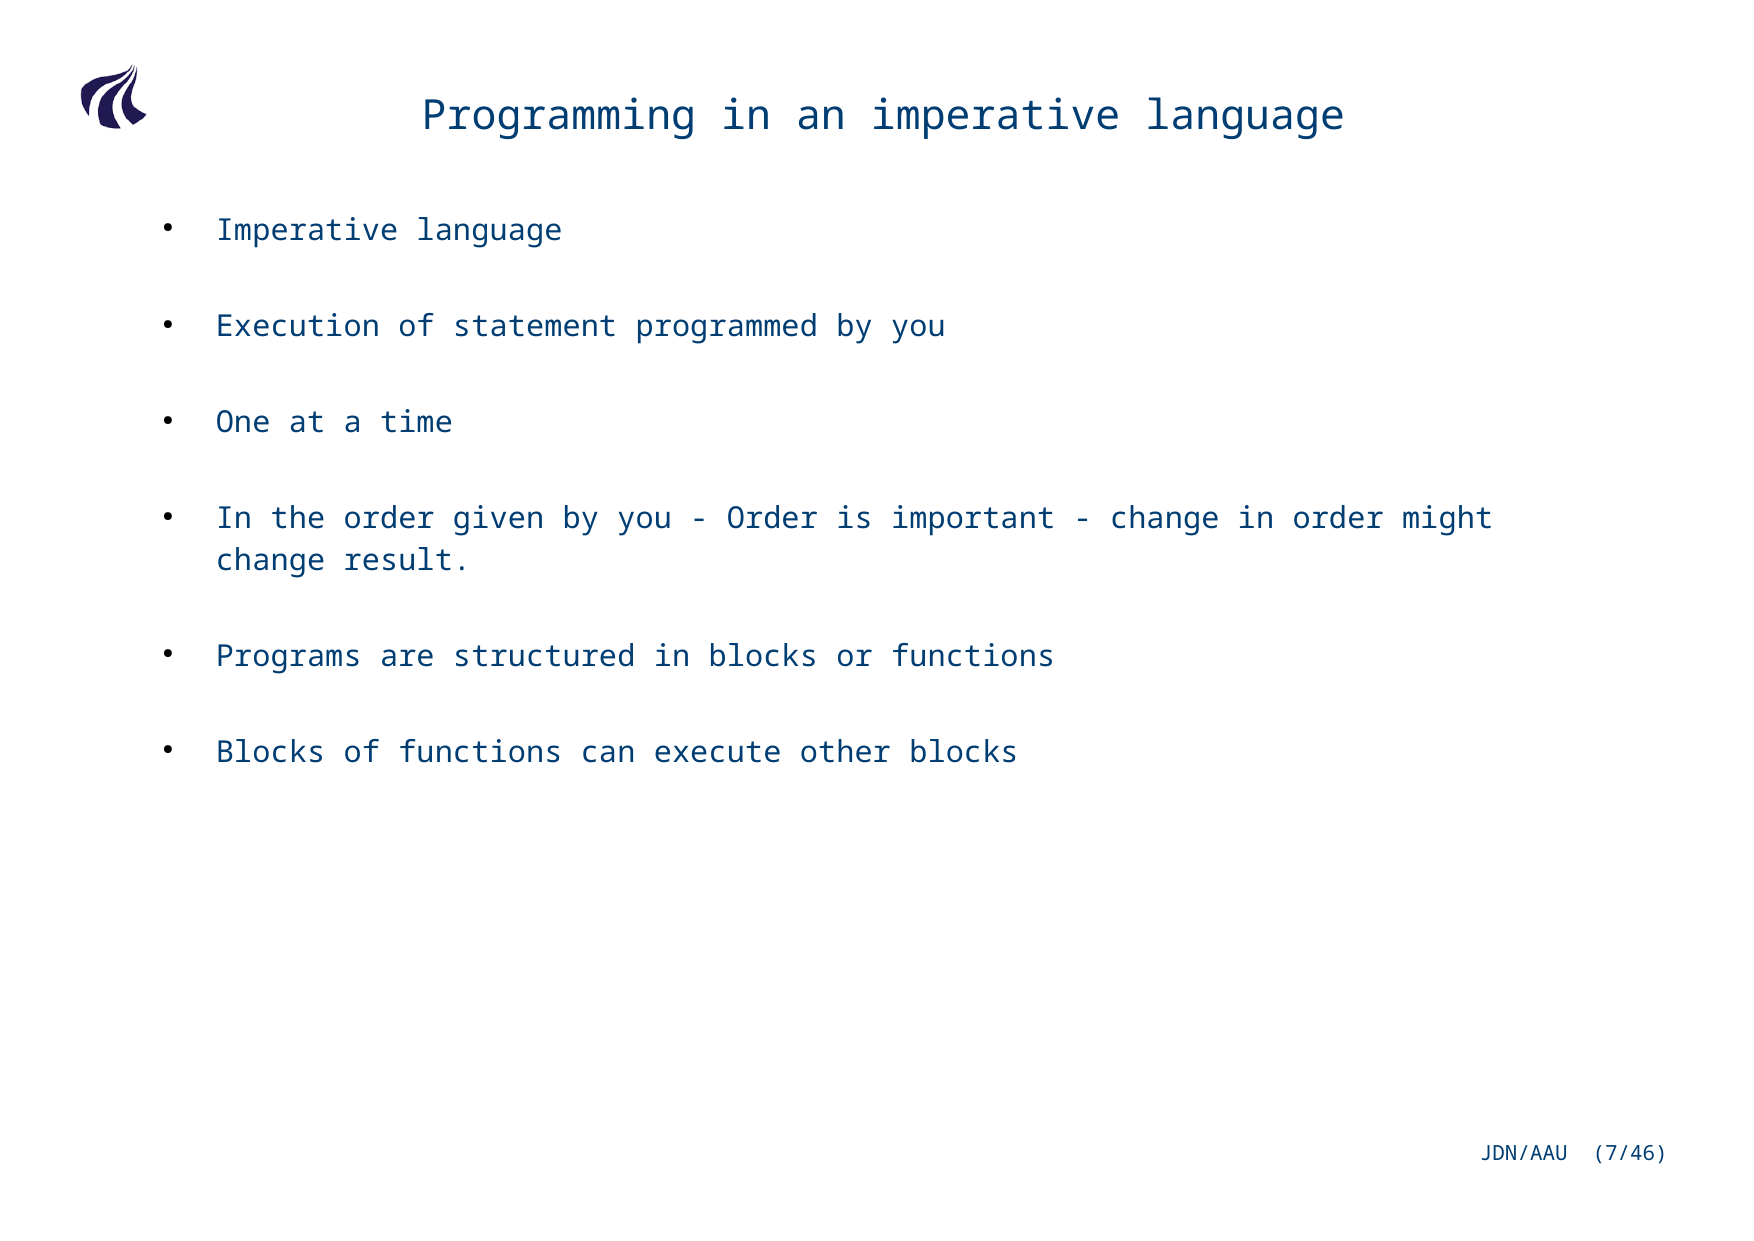

# Programming in an imperative language
Imperative language
Execution of statement programmed by you
One at a time
In the order given by you - Order is important - change in order might change result.
Programs are structured in blocks or functions
Blocks of functions can execute other blocks